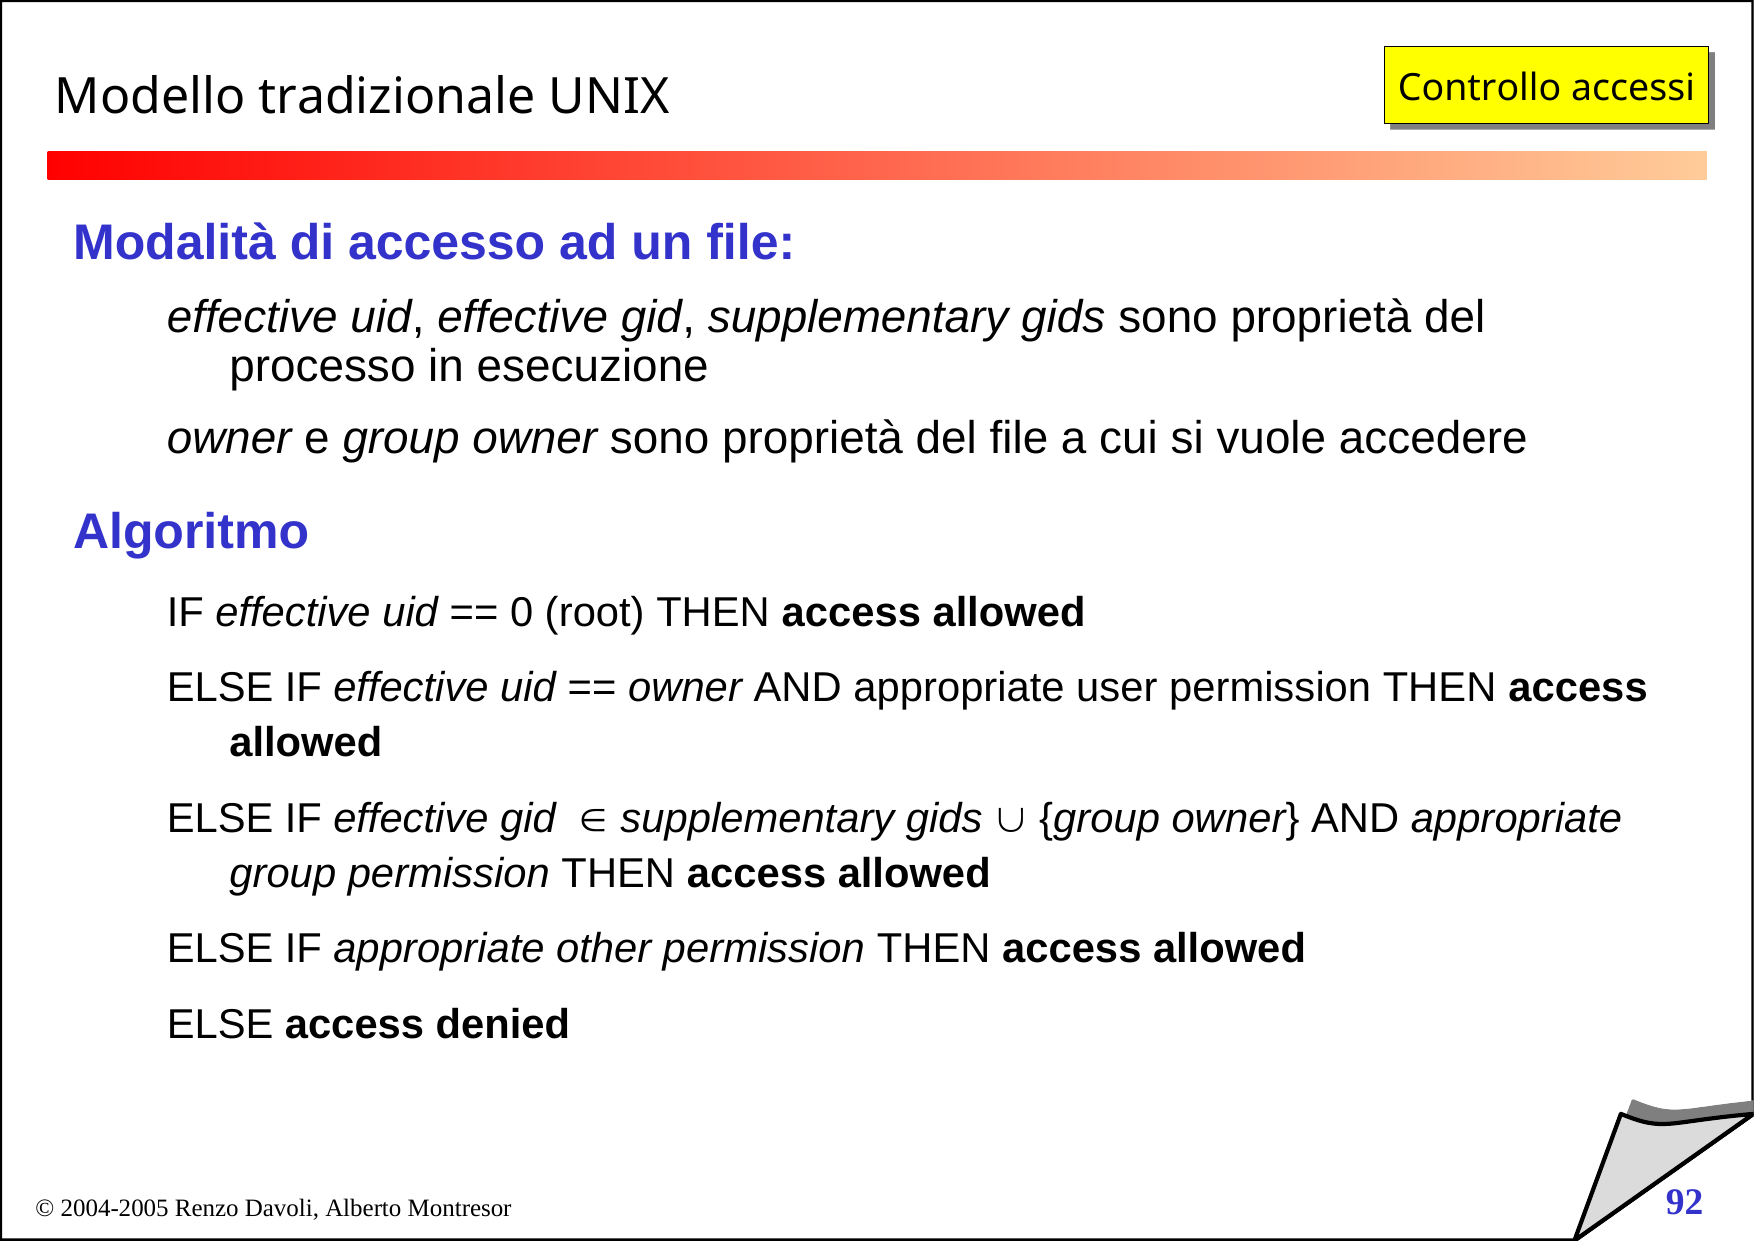

Controllo accessi
# Modello tradizionale UNIX
Modalità di accesso ad un file:
effective uid, effective gid, supplementary gids sono proprietà del processo in esecuzione
owner e group owner sono proprietà del file a cui si vuole accedere
Algoritmo
IF effective uid == 0 (root) THEN access allowed
ELSE IF effective uid == owner AND appropriate user permission THEN access allowed
ELSE IF effective gid  supplementary gids  {group owner} AND appropriate group permission THEN access allowed
ELSE IF appropriate other permission THEN access allowed
ELSE access denied